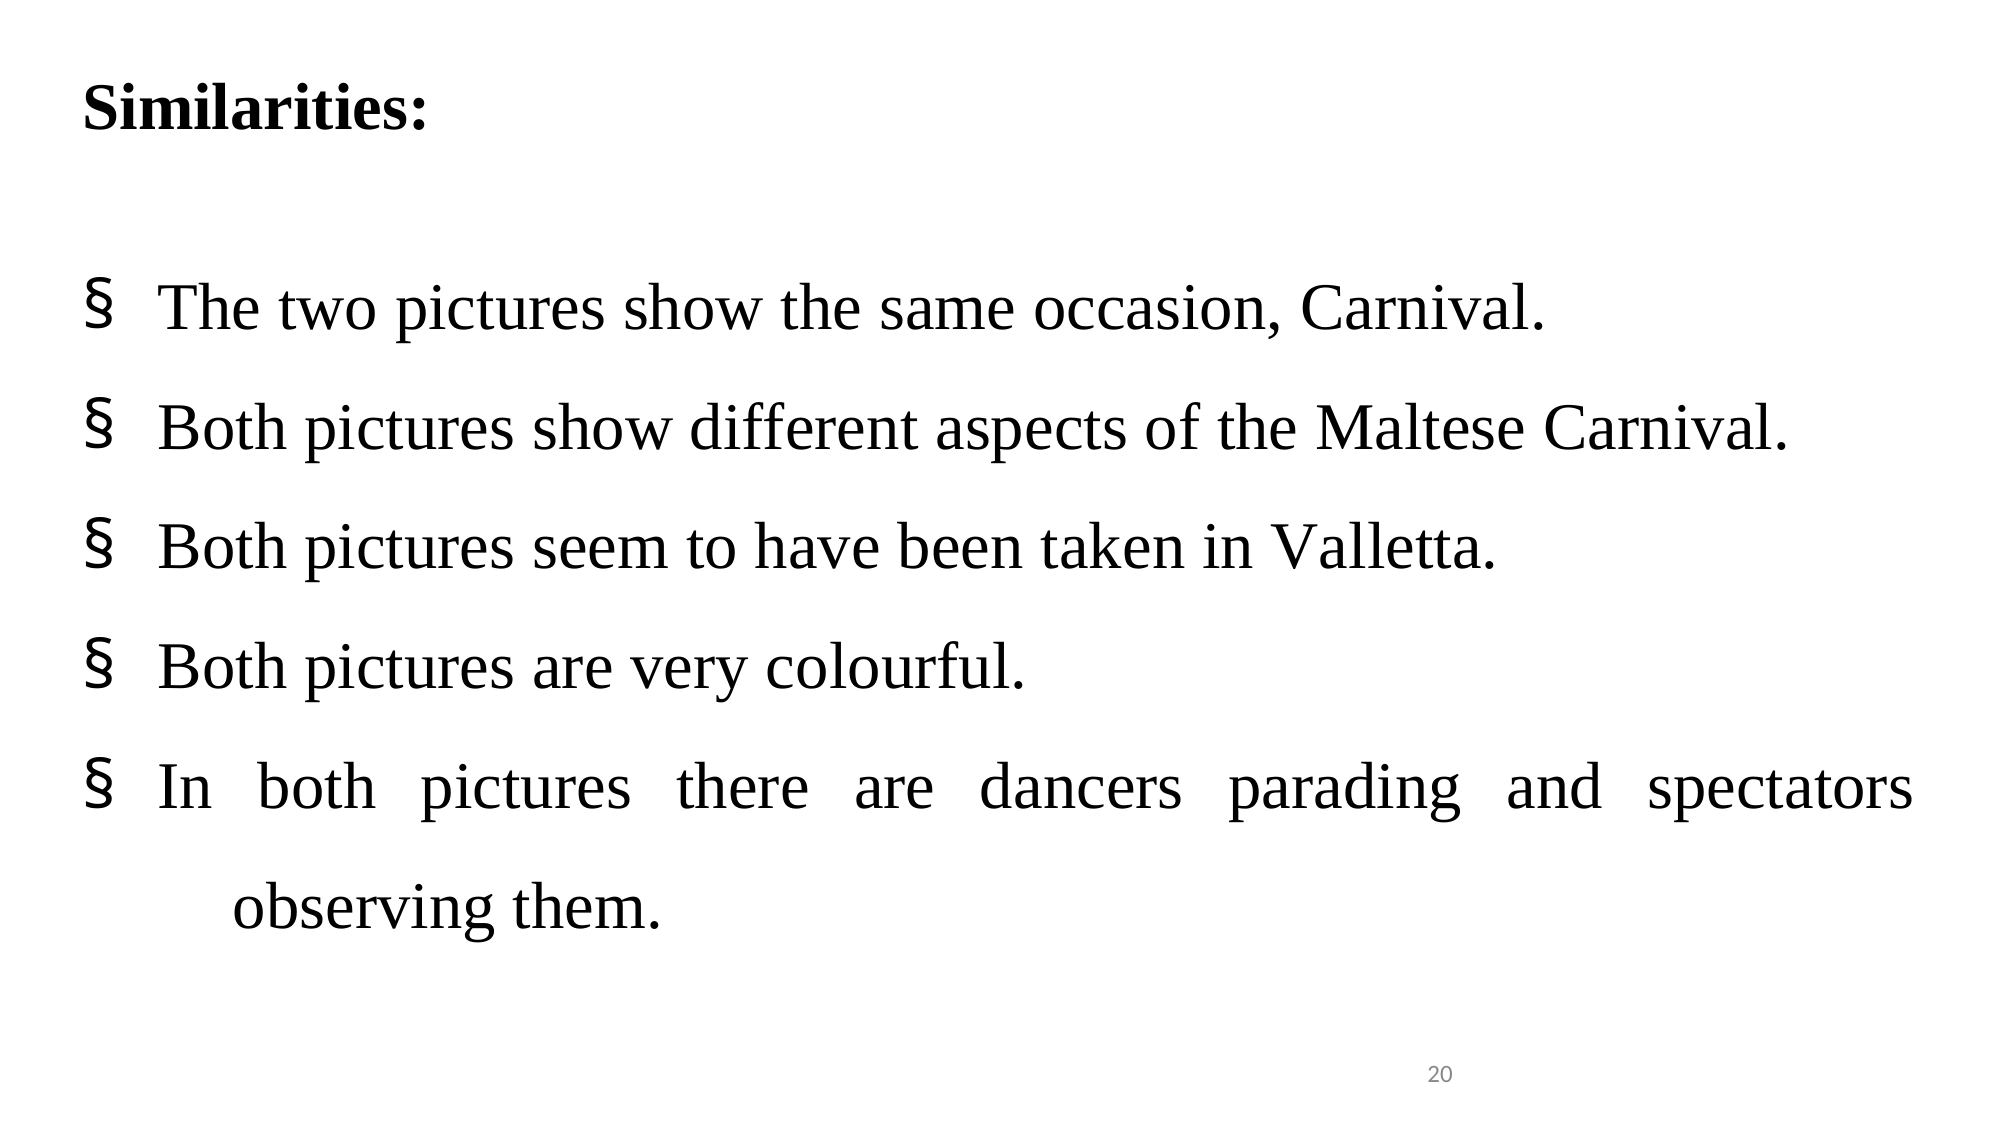

Similarities:
The two pictures show the same occasion, Carnival.
Both pictures show different aspects of the Maltese Carnival.
Both pictures seem to have been taken in Valletta.
Both pictures are very colourful.
In both pictures there are dancers parading and spectators observing them.